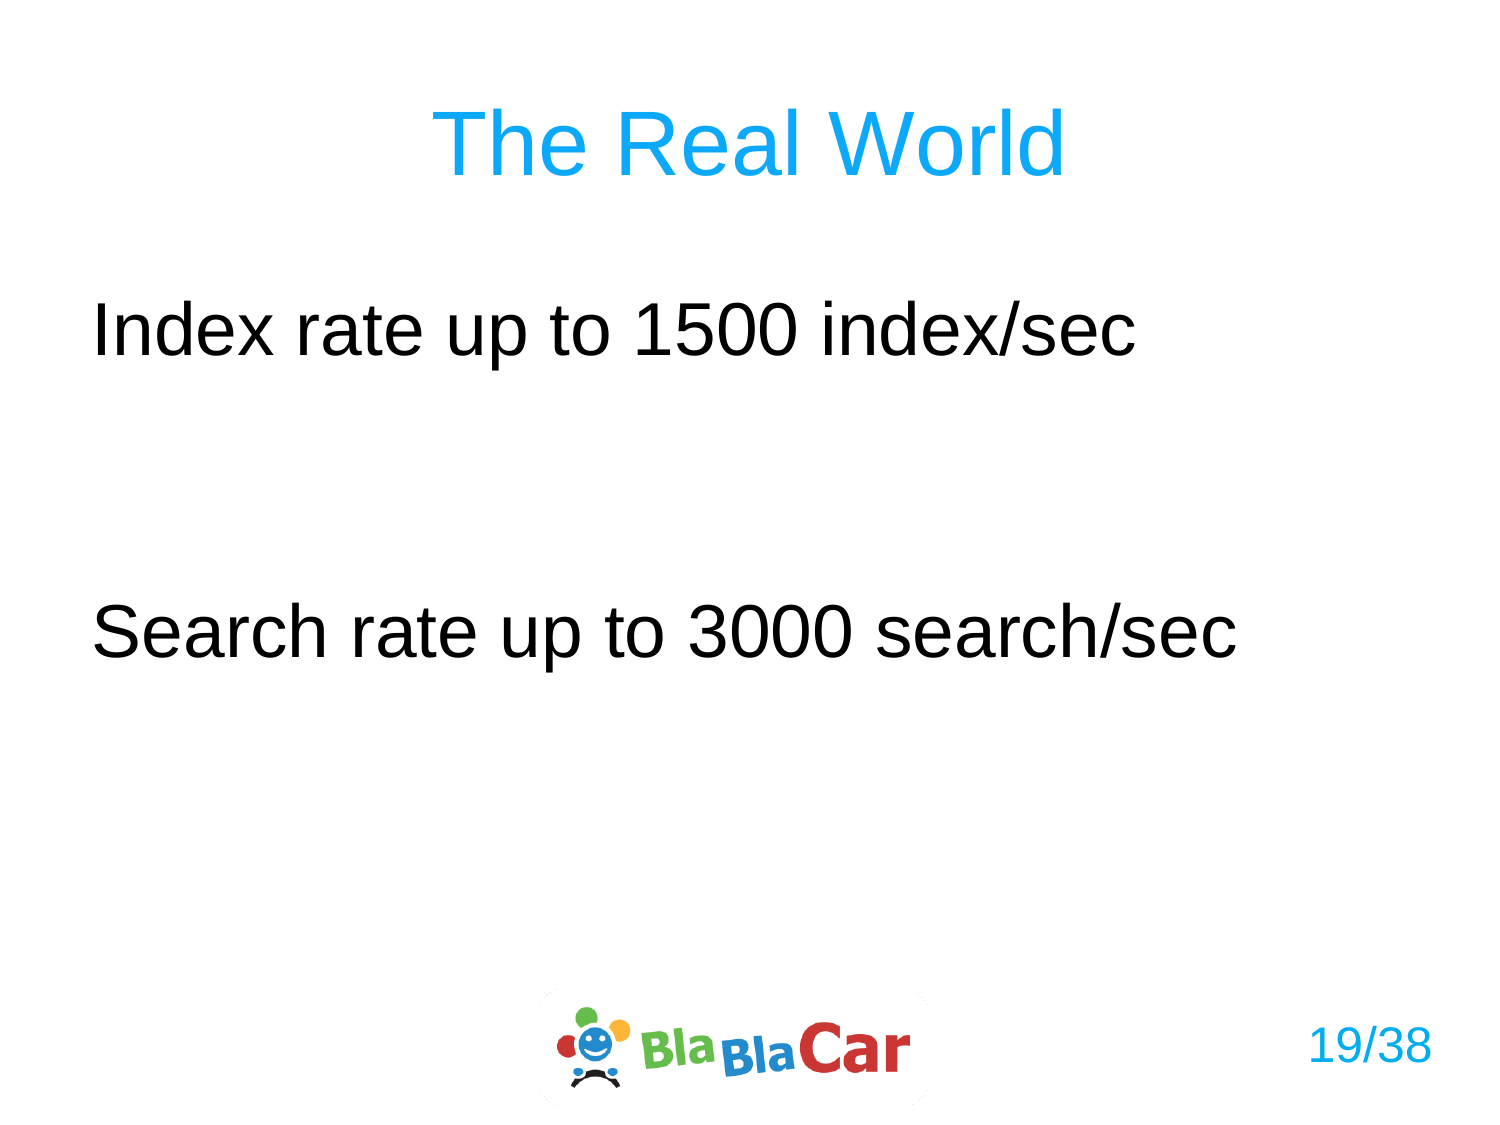

# The Real World
Index rate up to 1500 index/sec
Search rate up to 3000 search/sec